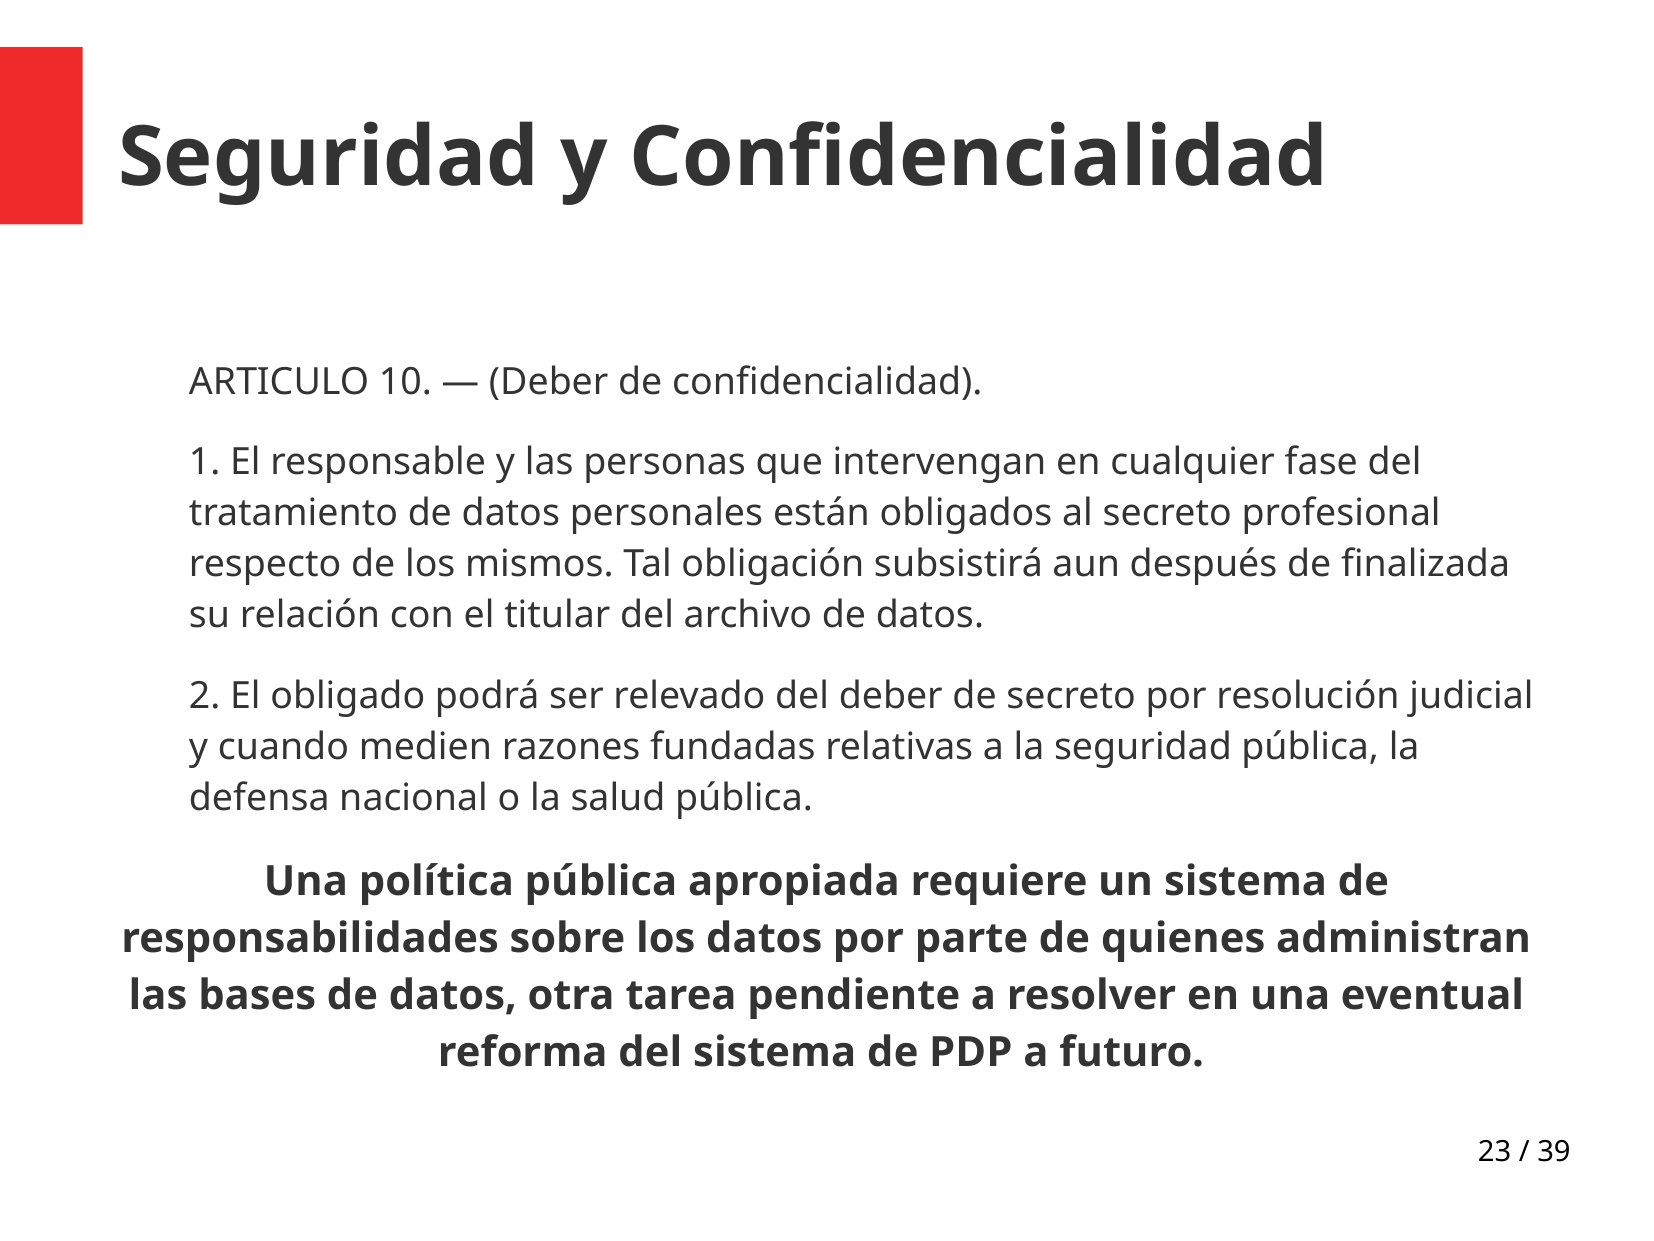

# Seguridad y Confidencialidad
ARTICULO 10. — (Deber de confidencialidad).
1. El responsable y las personas que intervengan en cualquier fase del tratamiento de datos personales están obligados al secreto profesional respecto de los mismos. Tal obligación subsistirá aun después de finalizada su relación con el titular del archivo de datos.
2. El obligado podrá ser relevado del deber de secreto por resolución judicial y cuando medien razones fundadas relativas a la seguridad pública, la defensa nacional o la salud pública.
Una política pública apropiada requiere un sistema de responsabilidades sobre los datos por parte de quienes administran las bases de datos, otra tarea pendiente a resolver en una eventual reforma del sistema de PDP a futuro.
23